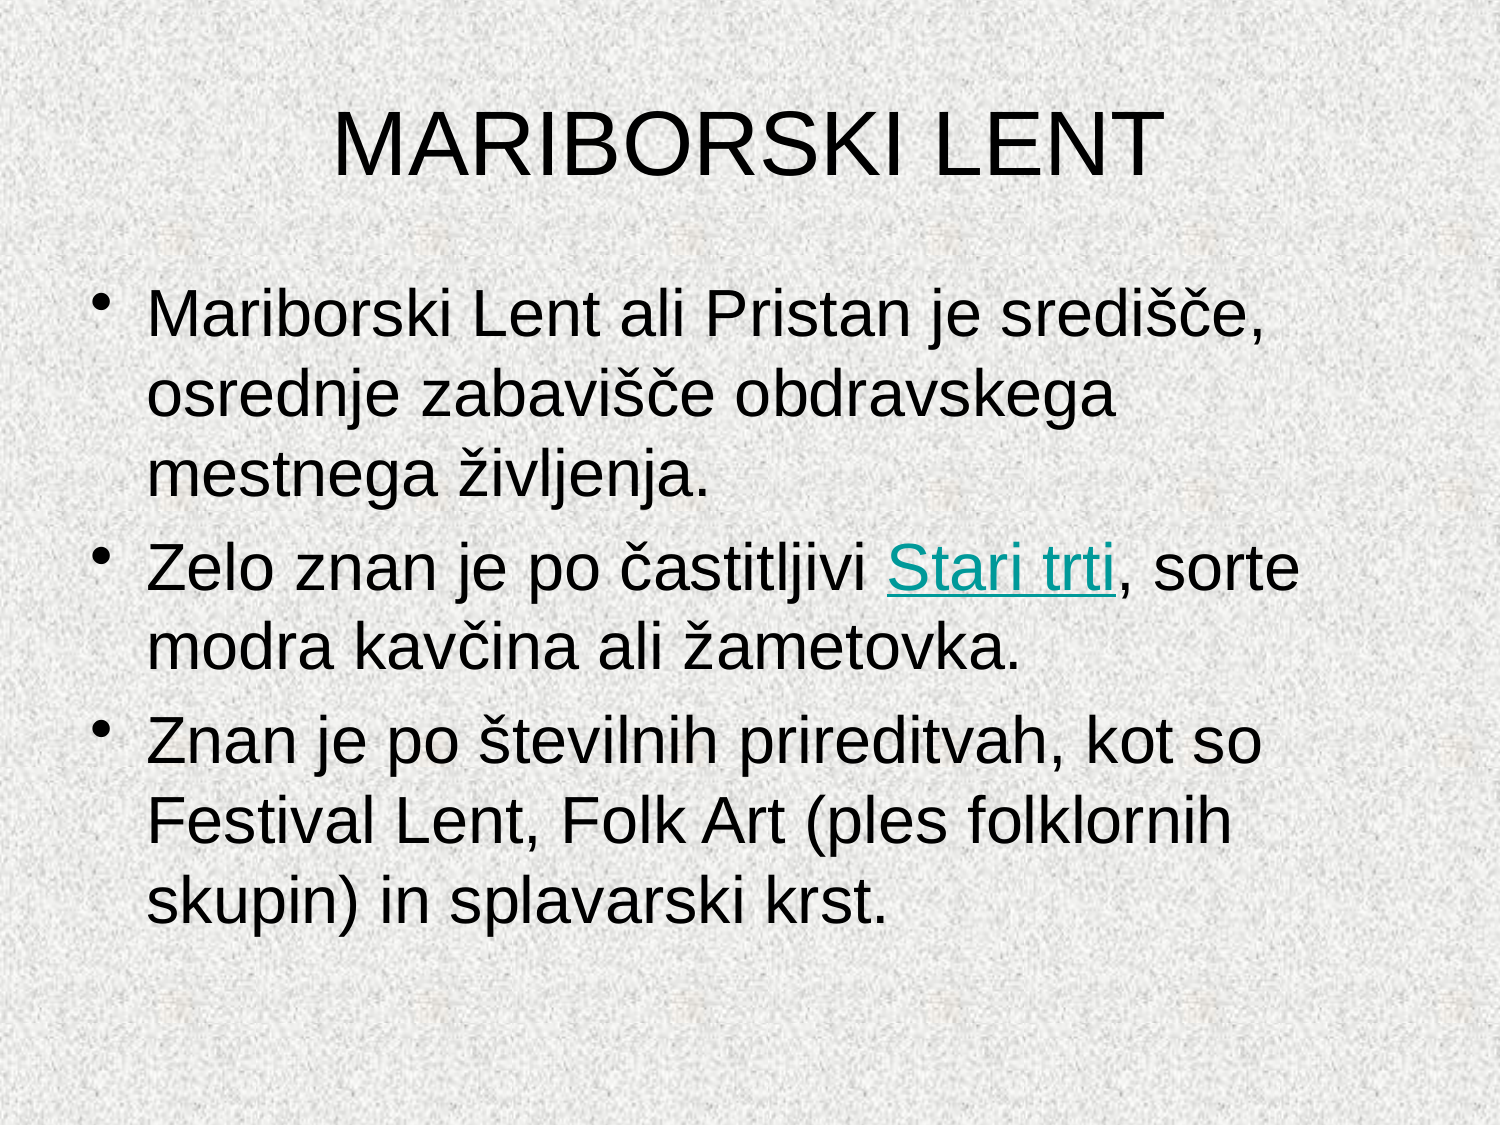

# MARIBORSKI LENT
Mariborski Lent ali Pristan je središče, osrednje zabavišče obdravskega mestnega življenja.
Zelo znan je po častitljivi Stari trti, sorte modra kavčina ali žametovka.
Znan je po številnih prireditvah, kot so Festival Lent, Folk Art (ples folklornih skupin) in splavarski krst.